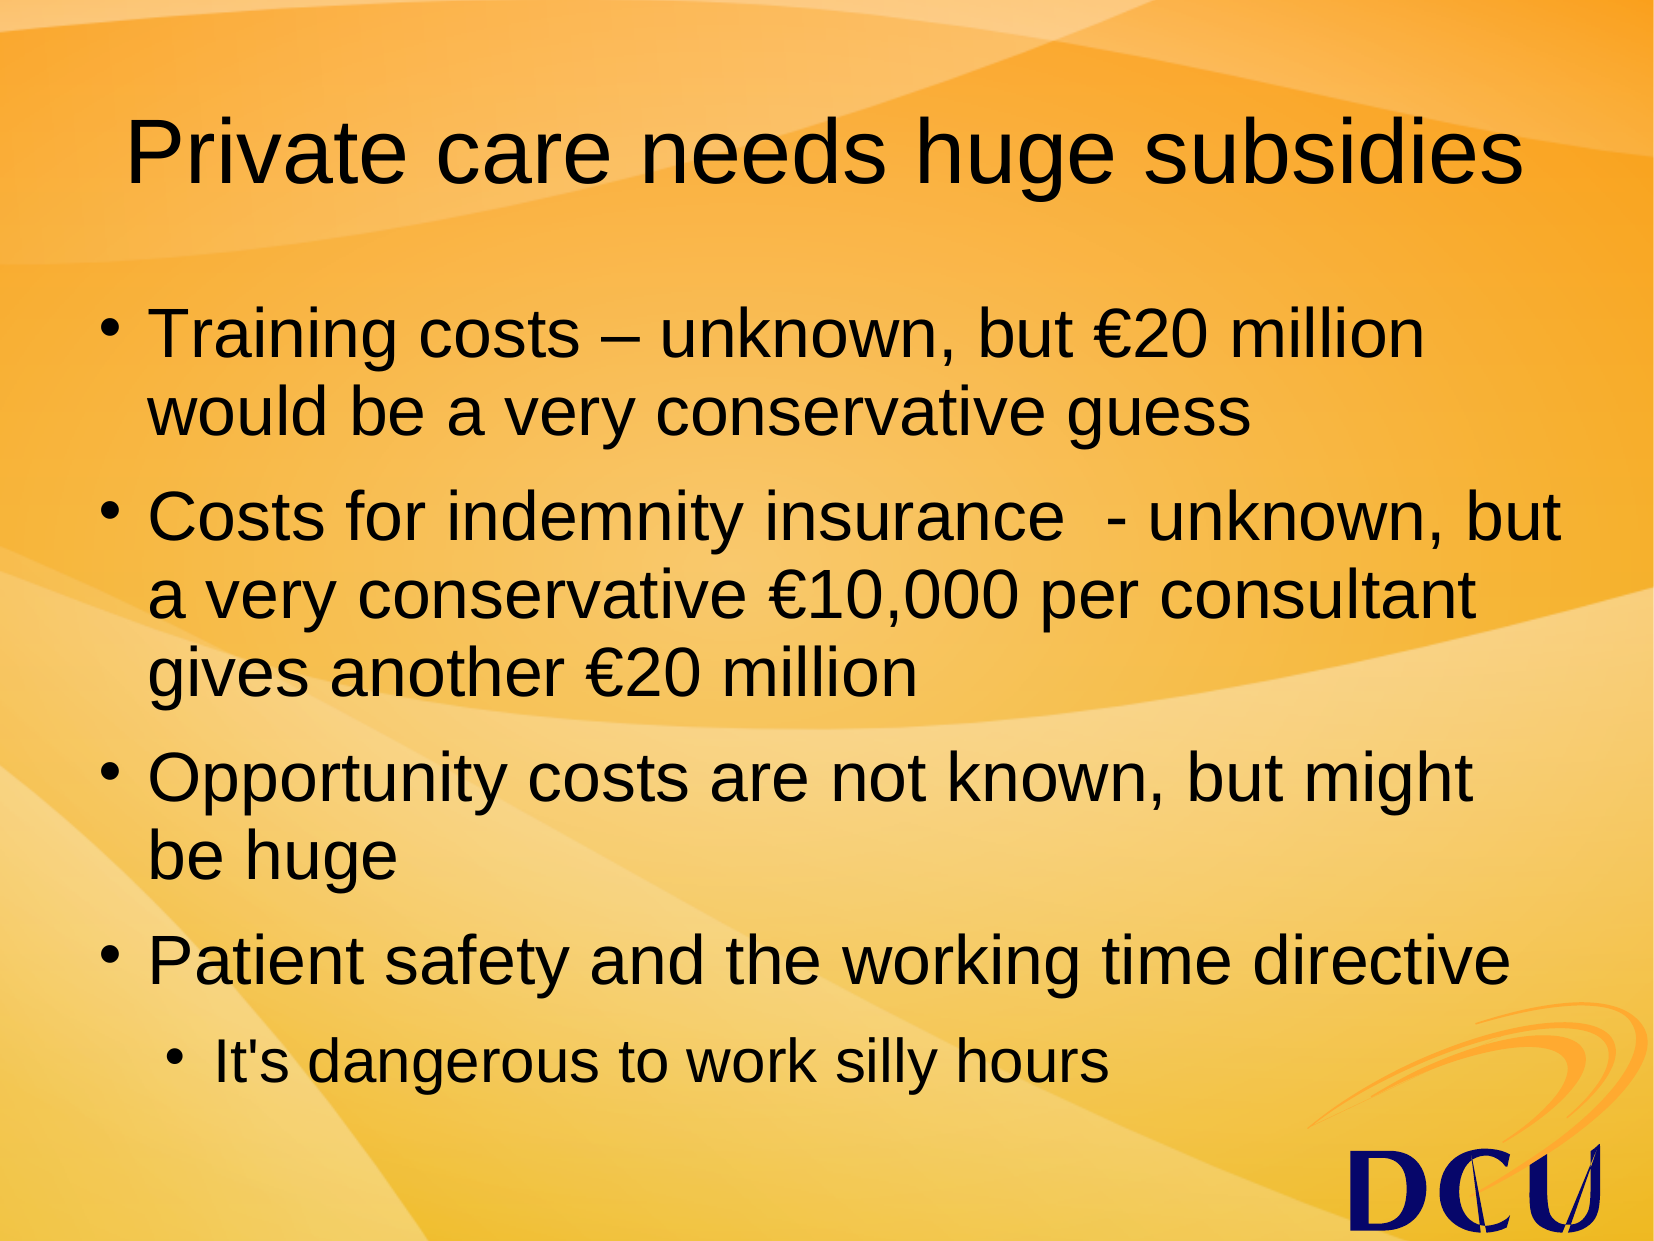

# Private care needs huge subsidies
Training costs – unknown, but €20 million would be a very conservative guess
Costs for indemnity insurance - unknown, but a very conservative €10,000 per consultant gives another €20 million
Opportunity costs are not known, but might be huge
Patient safety and the working time directive
It's dangerous to work silly hours